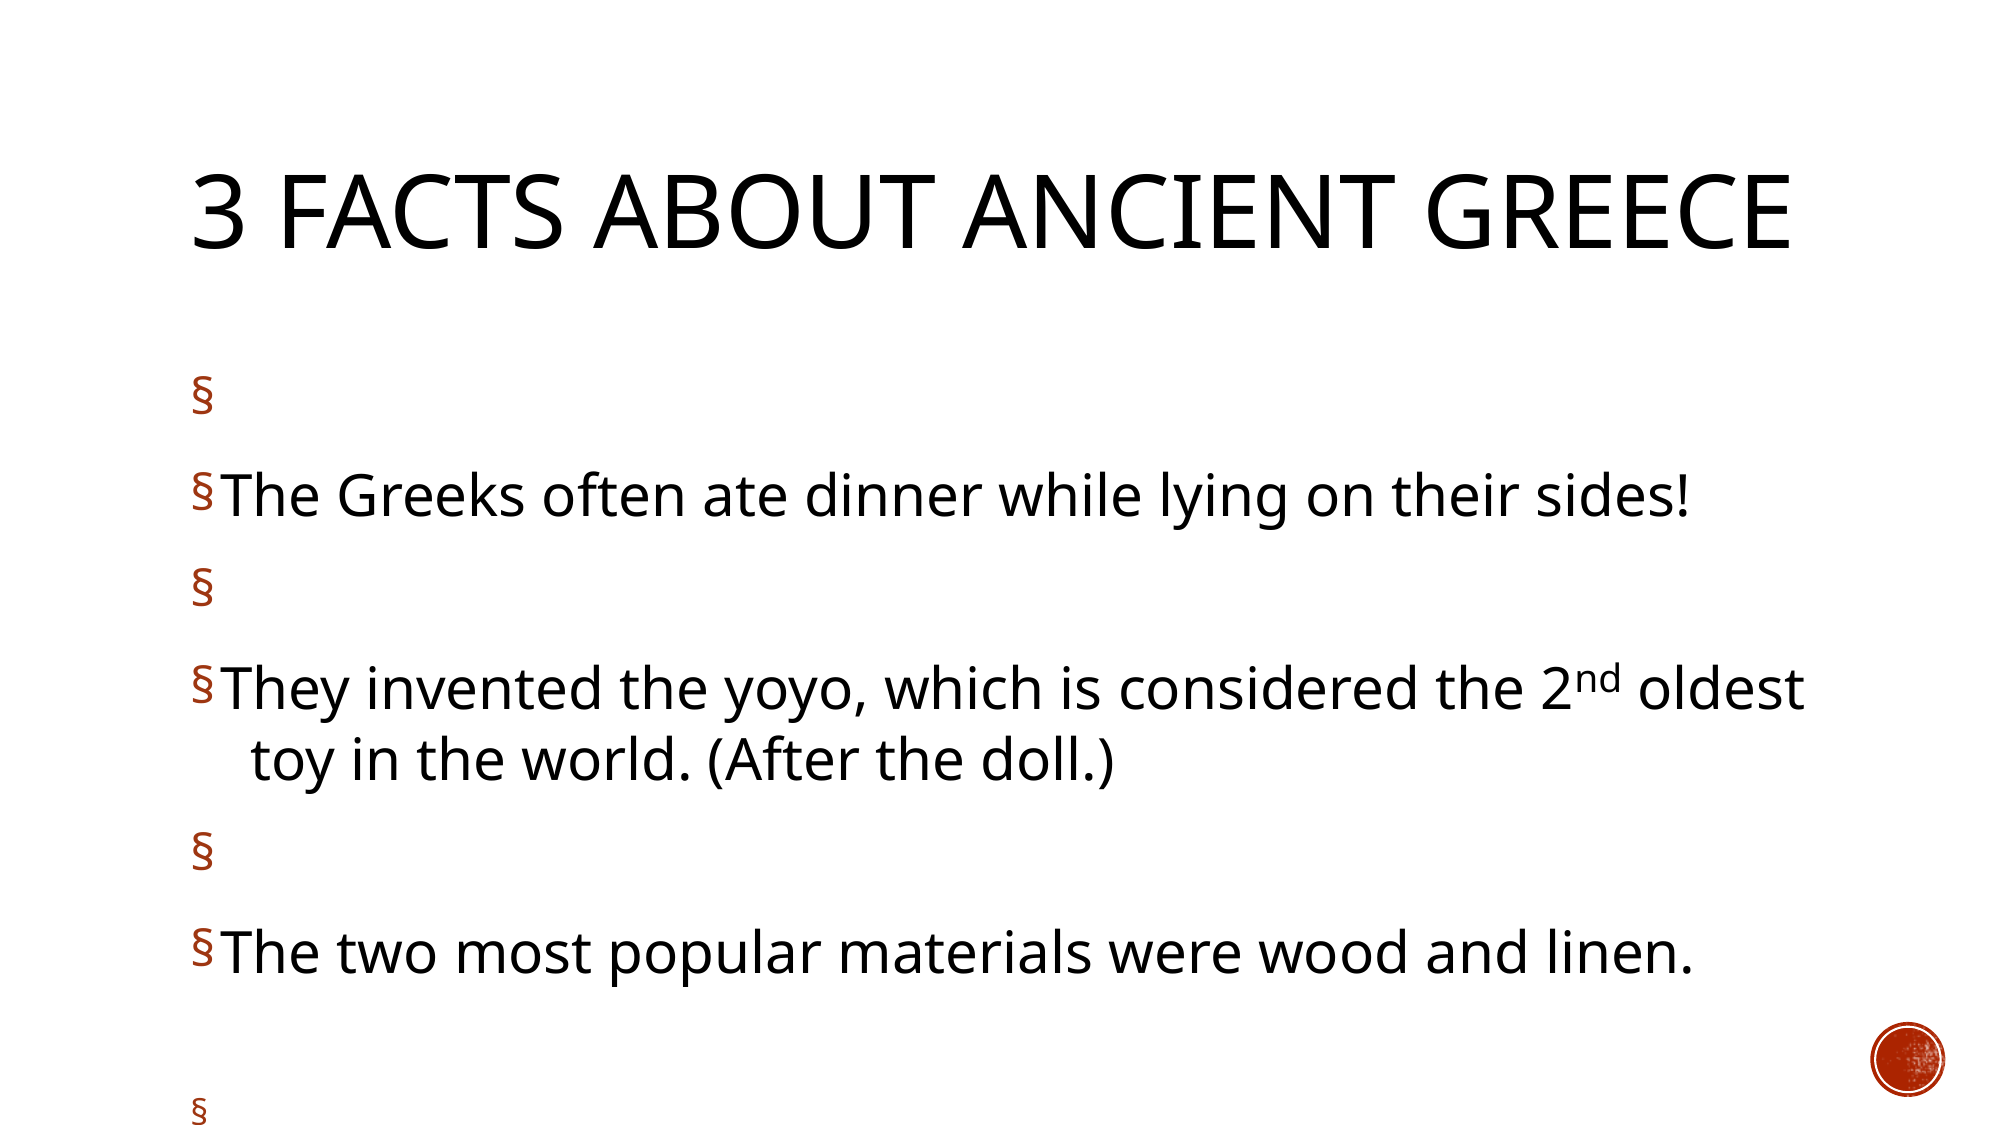

# 3 Facts about Ancient Greece
The Greeks often ate dinner while lying on their sides!
They invented the yoyo, which is considered the 2nd oldest toy in the world. (After the doll.)
The two most popular materials were wood and linen.